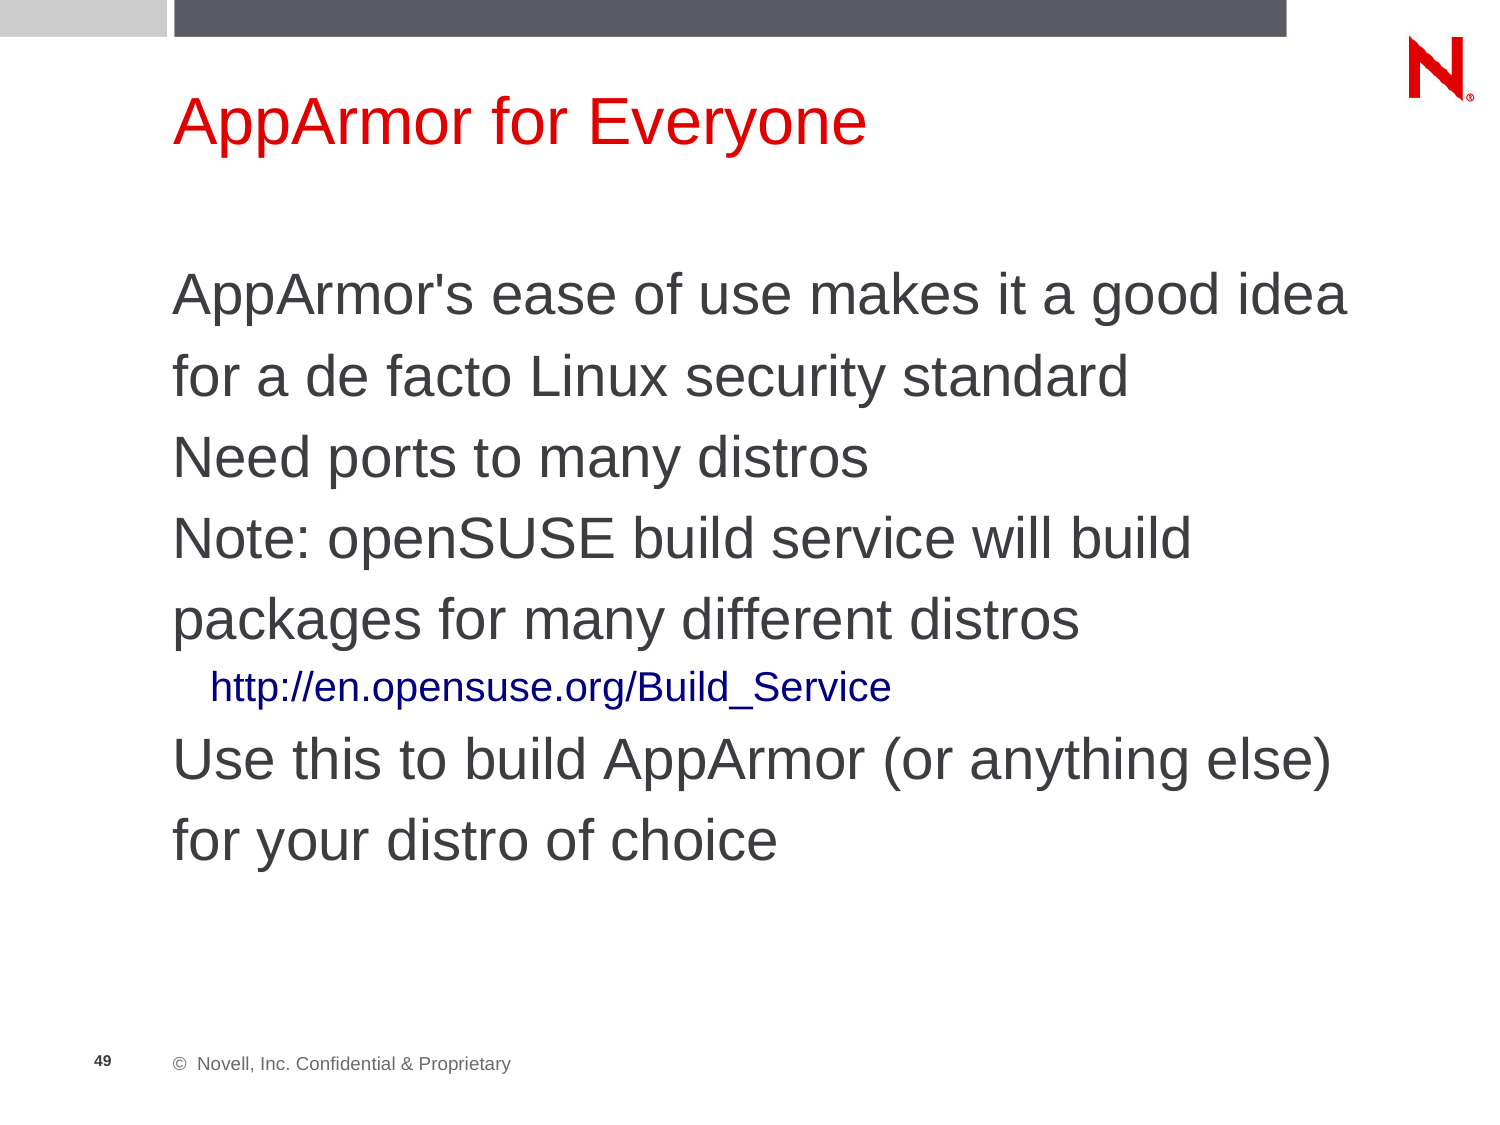

# AppArmor for Everyone
AppArmor's ease of use makes it a good idea for a de facto Linux security standard
Need ports to many distros
Note: openSUSE build service will build packages for many different distros
http://en.opensuse.org/Build_Service
Use this to build AppArmor (or anything else) for your distro of choice